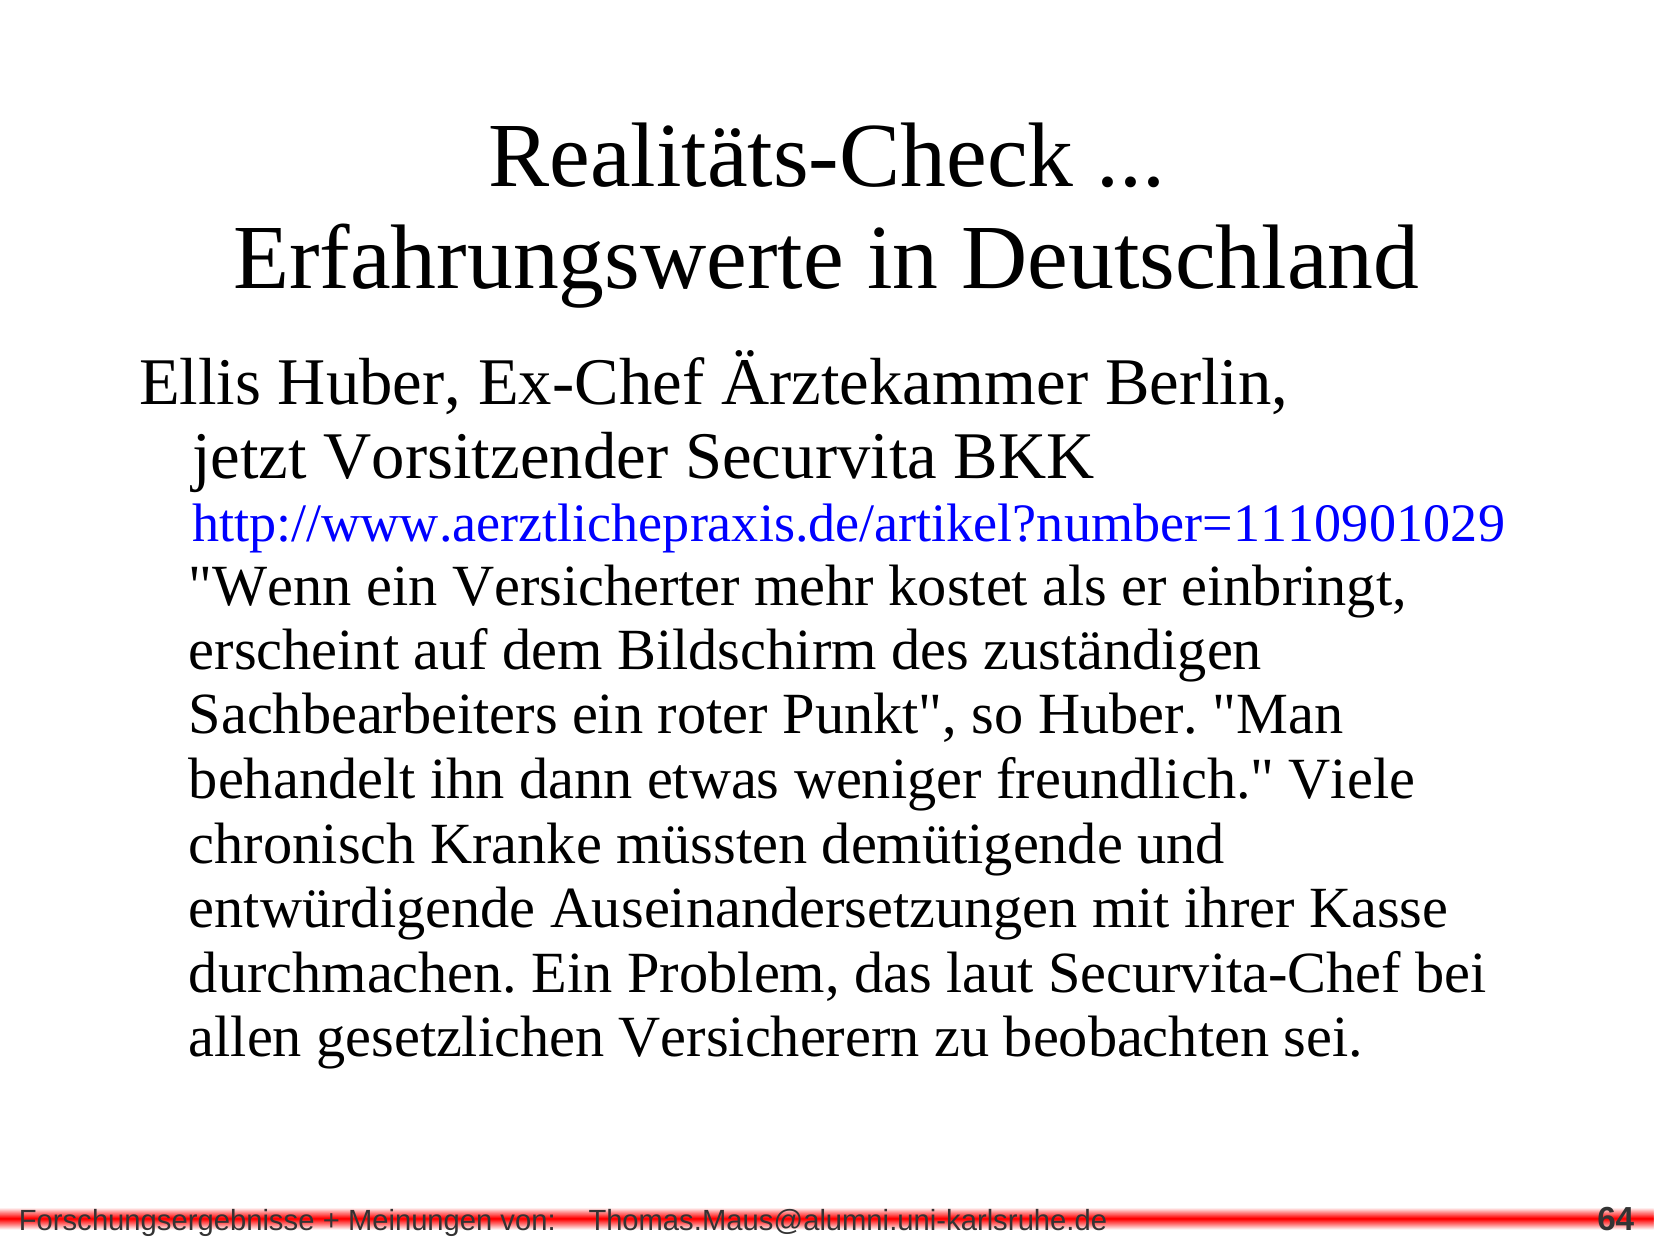

# Realitäts-Check ... Erfahrungswerte in Deutschland
Ellis Huber, Ex-Chef Ärztekammer Berlin,
jetzt Vorsitzender Securvita BKK
http://www.aerztlichepraxis.de/artikel?number=1110901029
"Wenn ein Versicherter mehr kostet als er einbringt, erscheint auf dem Bildschirm des zuständigen Sachbearbeiters ein roter Punkt", so Huber. "Man behandelt ihn dann etwas weniger freundlich." Viele chronisch Kranke müssten demütigende und entwürdigende Auseinandersetzungen mit ihrer Kasse durchmachen. Ein Problem, das laut Securvita-Chef bei allen gesetzlichen Versicherern zu beobachten sei.